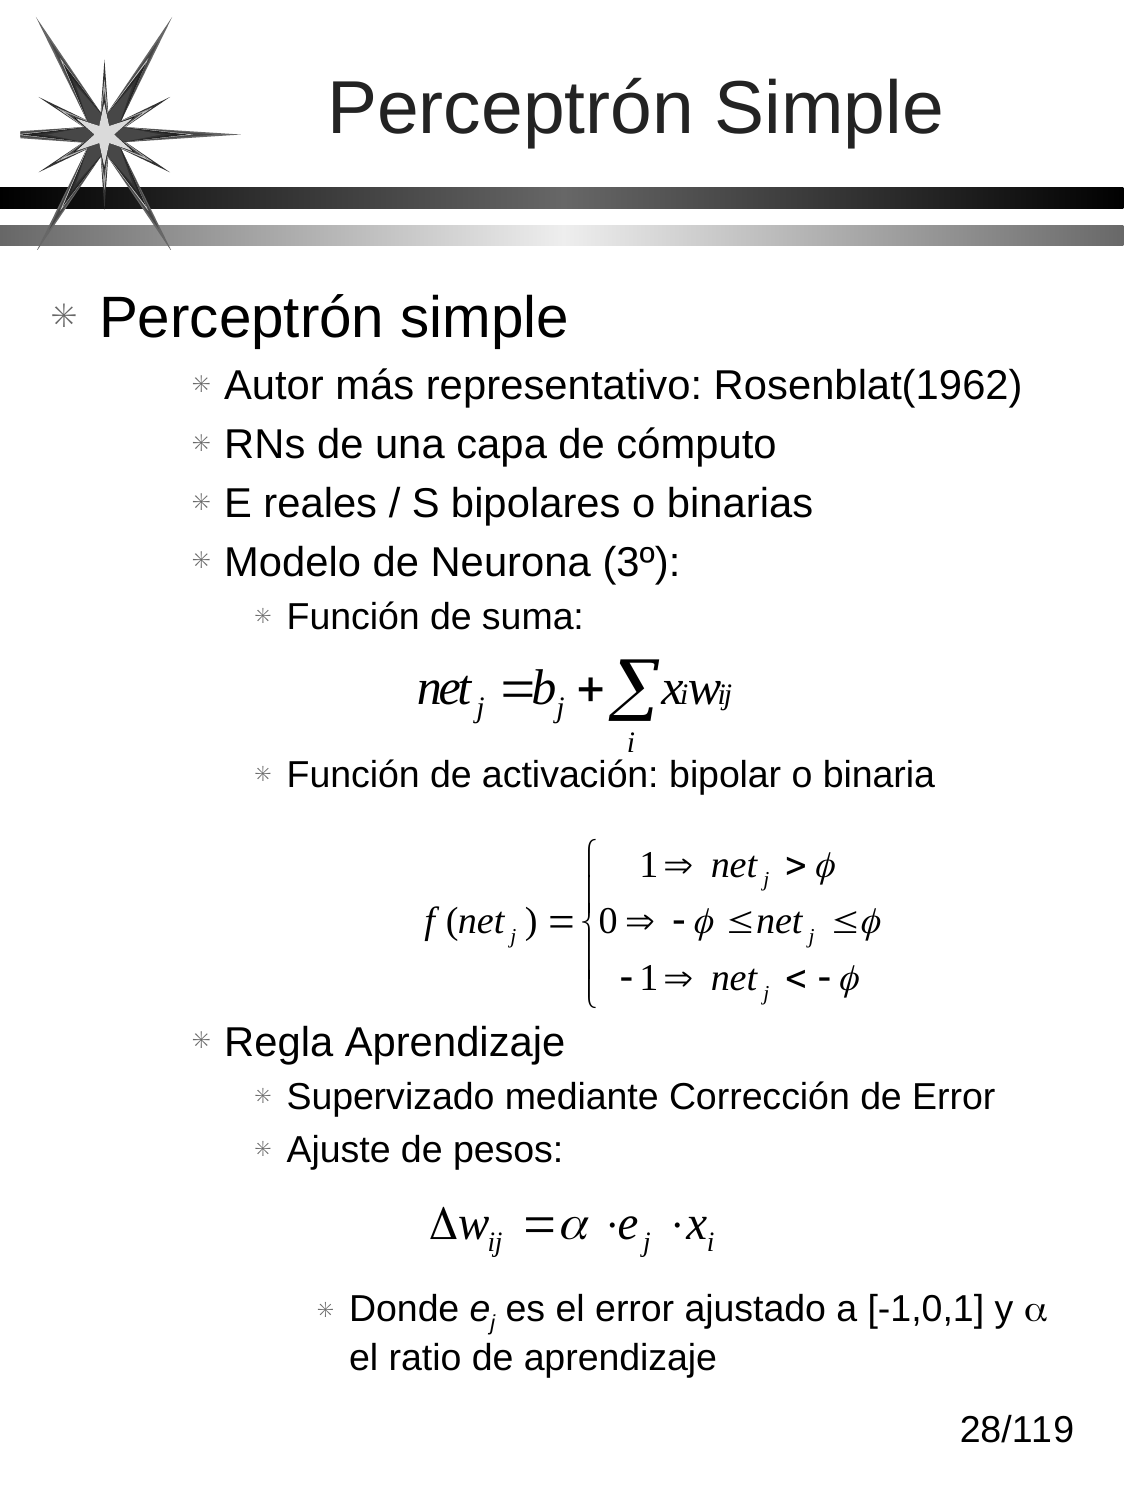

# Perceptrón Simple
Perceptrón simple
Autor más representativo: Rosenblat(1962)
RNs de una capa de cómputo
E reales / S bipolares o binarias
Modelo de Neurona (3º):
Función de suma:
Función de activación: bipolar o binaria
Regla Aprendizaje
Supervizado mediante Corrección de Error
Ajuste de pesos:
Donde ej es el error ajustado a [-1,0,1] y  el ratio de aprendizaje